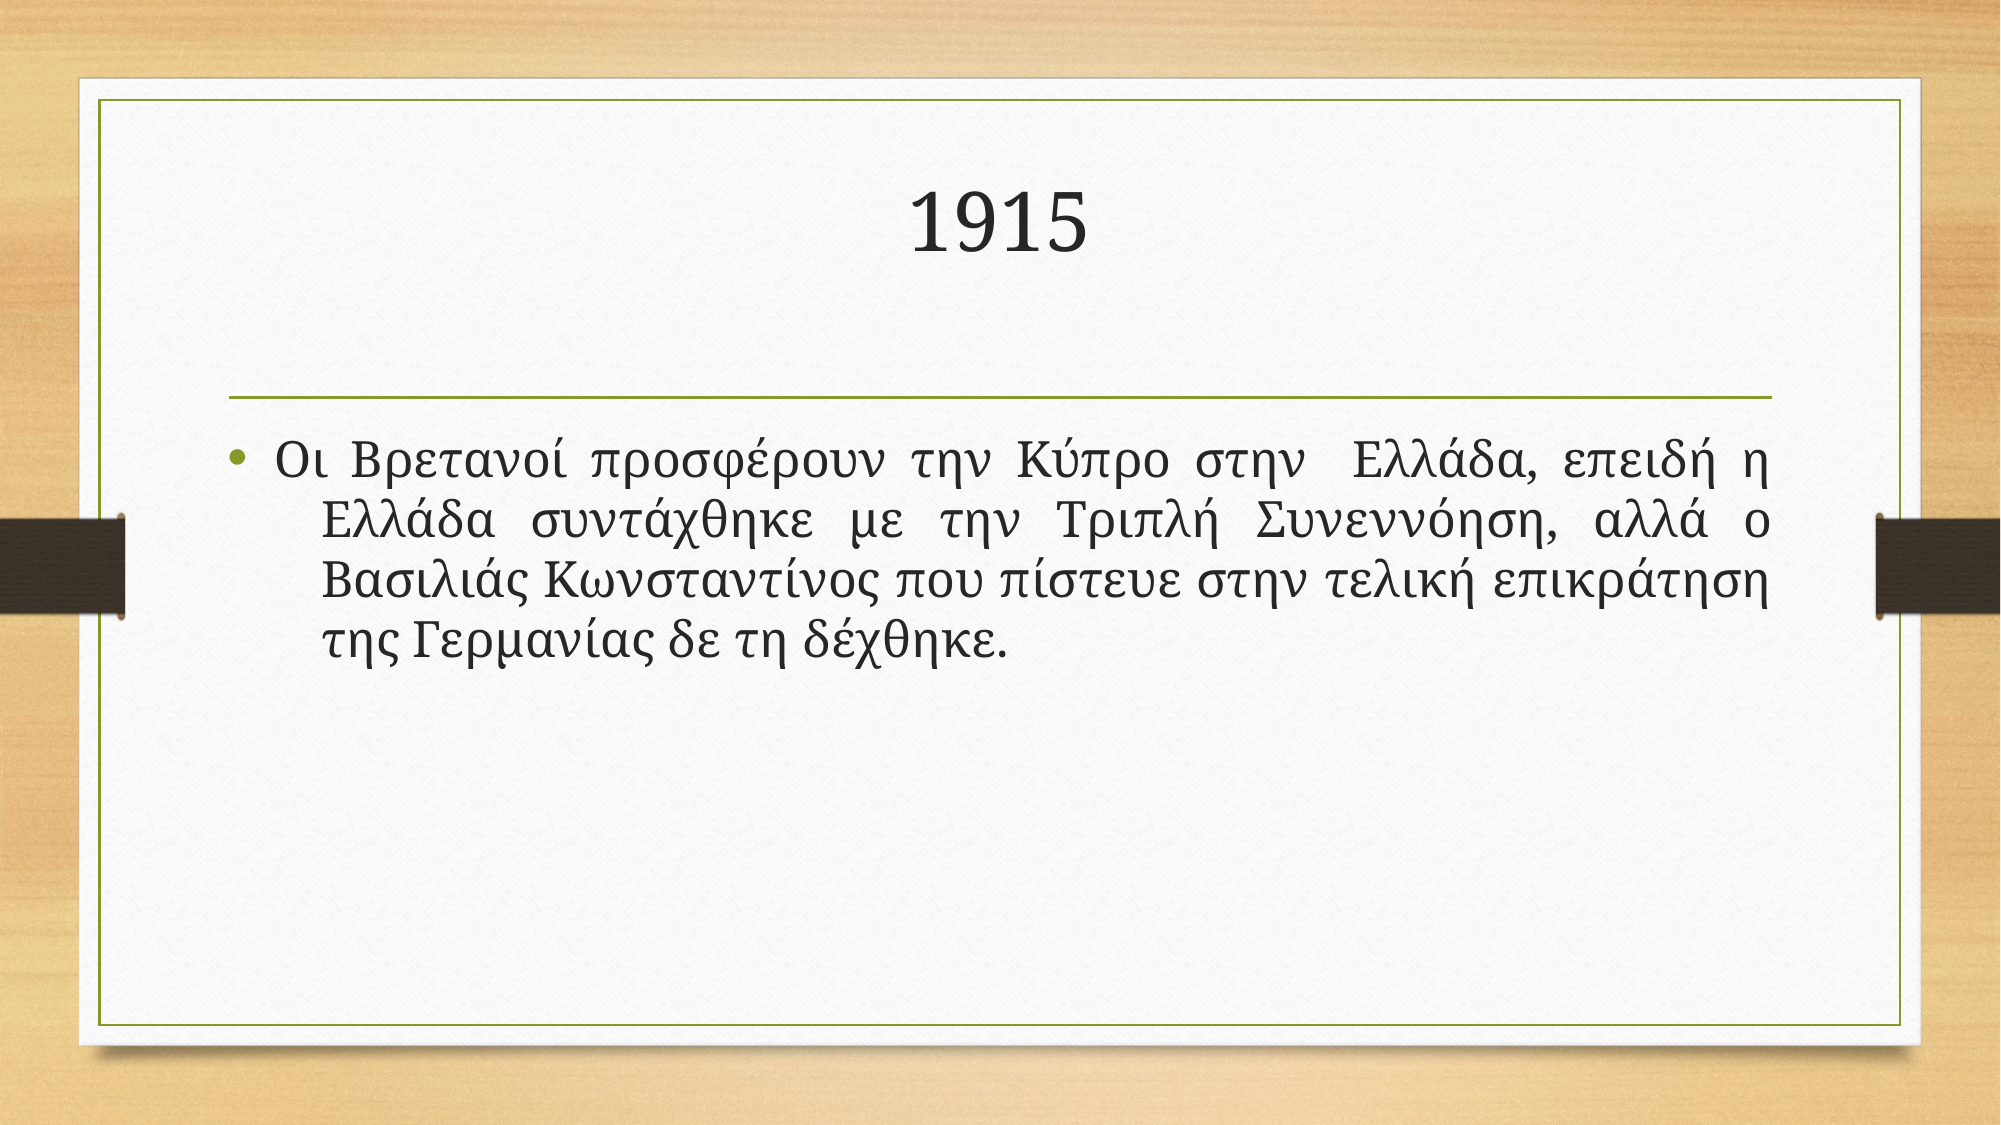

# 1915
Οι Βρετανοί προσφέρουν την Κύπρο στην Ελλάδα, επειδή η Ελλάδα συντάχθηκε με την Τριπλή Συνεννόηση, αλλά ο Βασιλιάς Κωνσταντίνος που πίστευε στην τελική επικράτηση της Γερμανίας δε τη δέχθηκε.